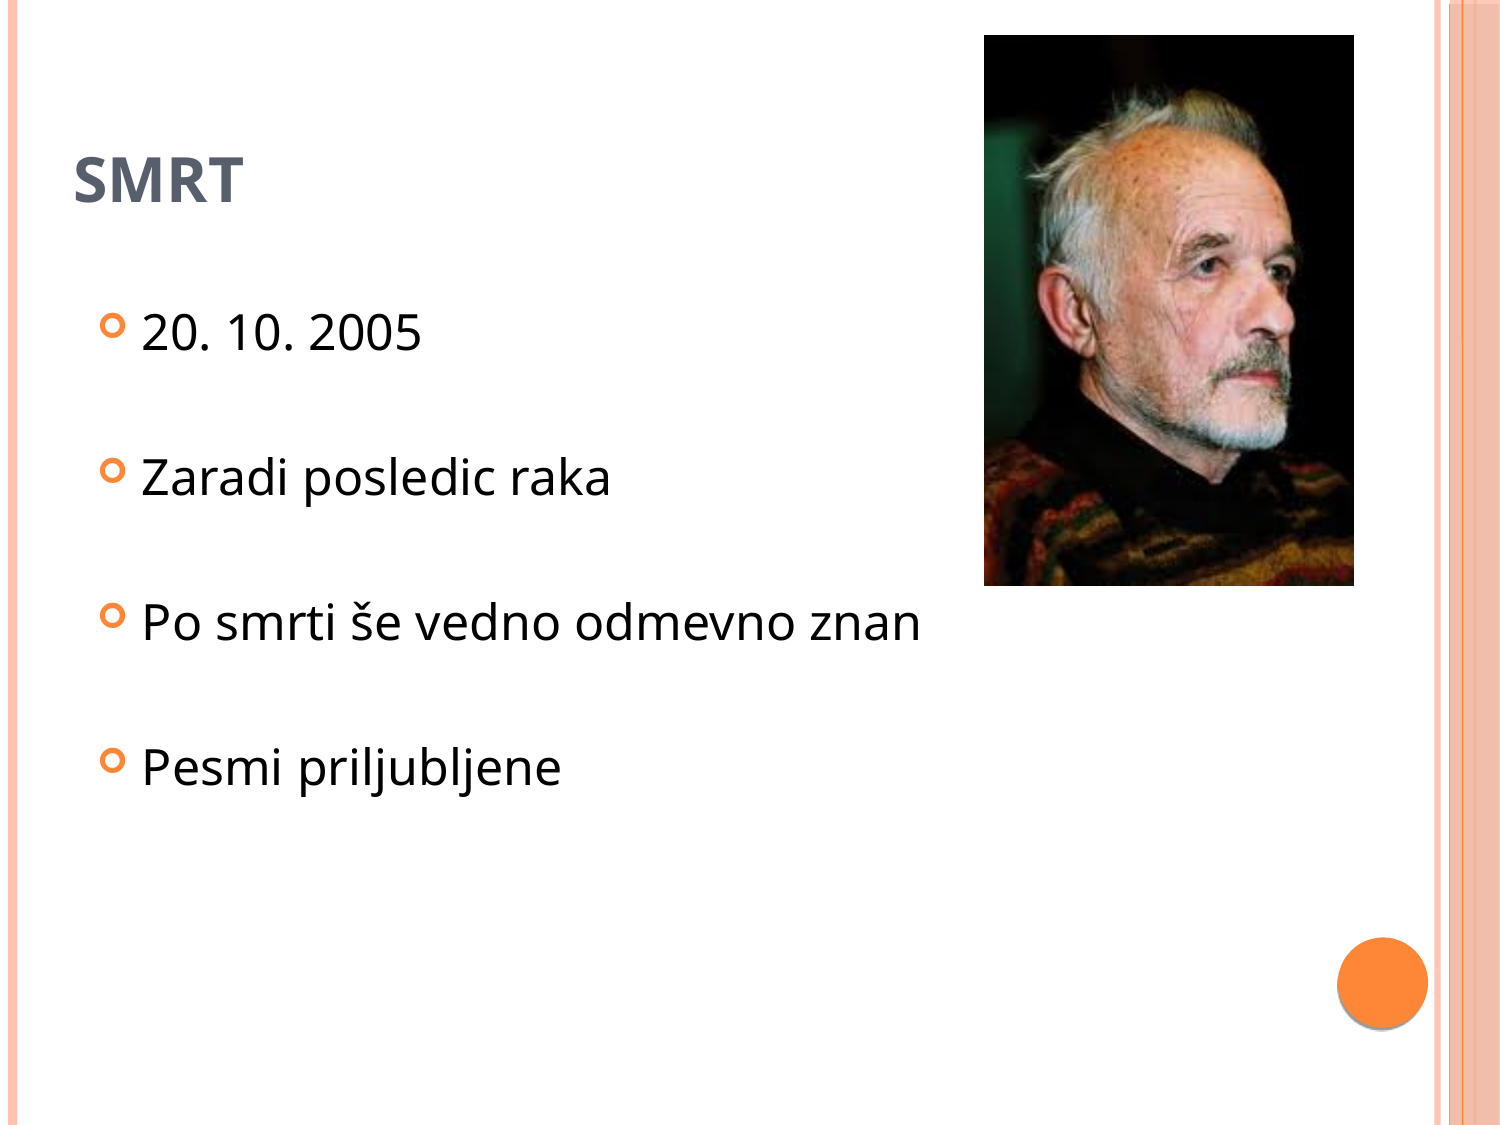

# SMRT
20. 10. 2005
Zaradi posledic raka
Po smrti še vedno odmevno znan
Pesmi priljubljene